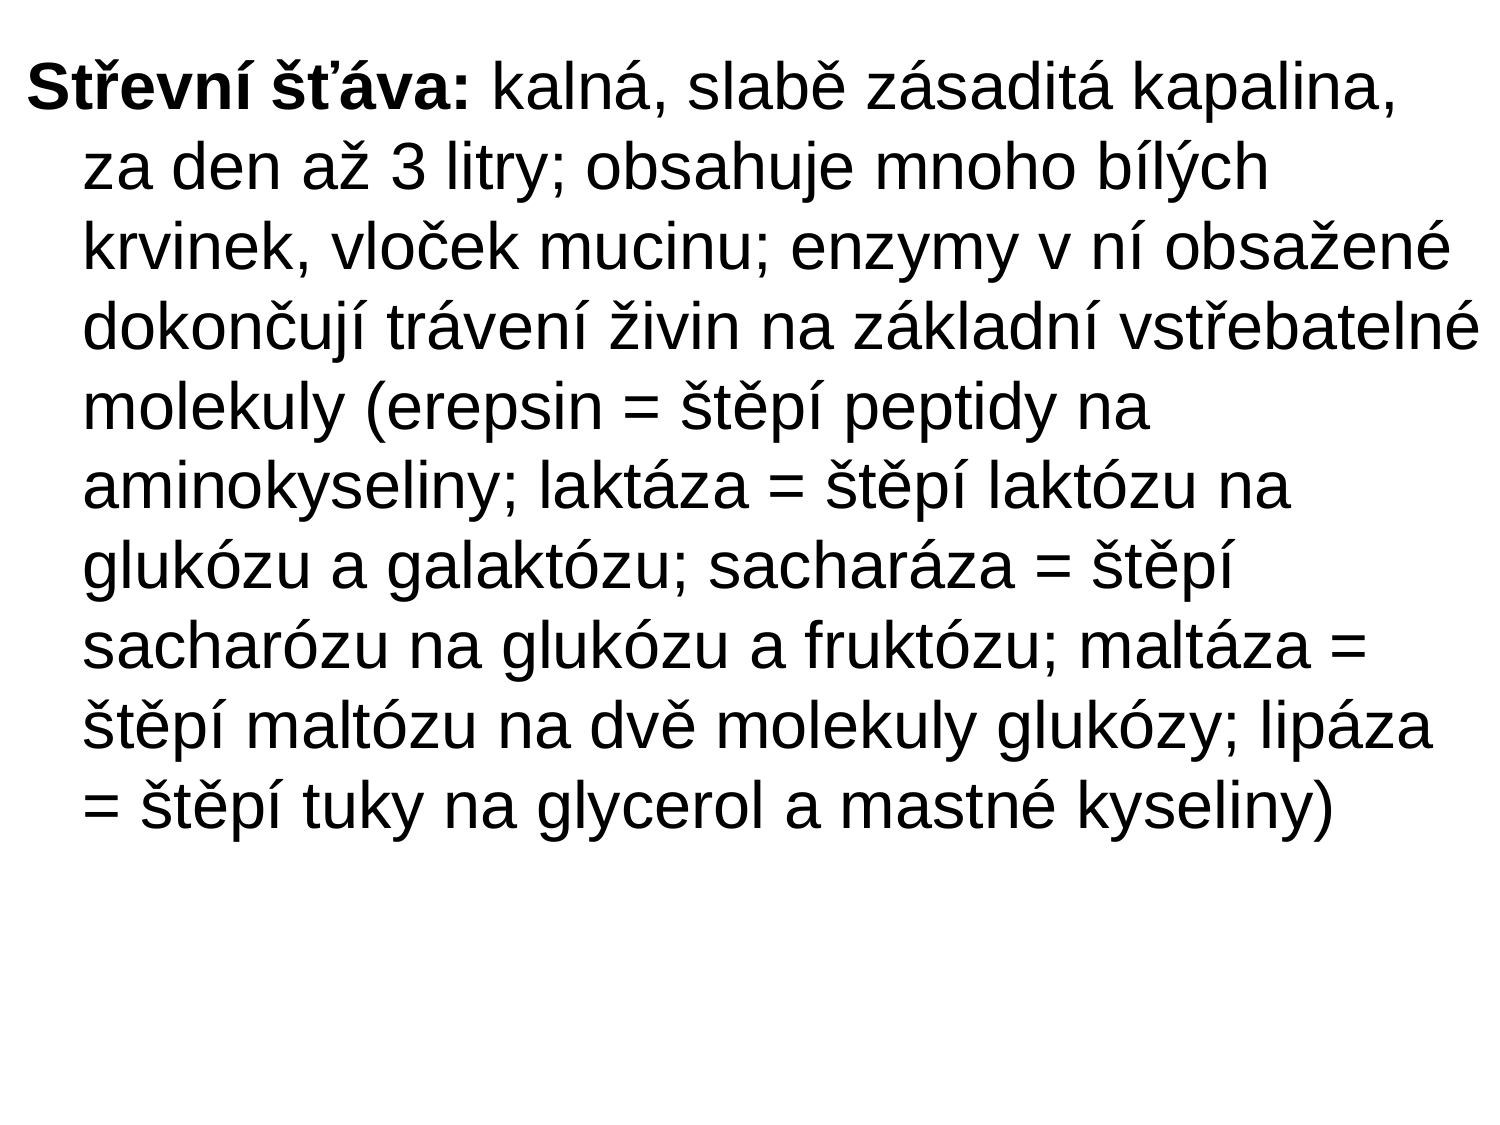

# Střevní šťáva: kalná, slabě zásaditá kapalina, za den až 3 litry; obsahuje mnoho bílých krvinek, vloček mucinu; enzymy v ní obsažené dokončují trávení živin na základní vstřebatelné molekuly (erepsin = štěpí peptidy na aminokyseliny; laktáza = štěpí laktózu na glukózu a galaktózu; sacharáza = štěpí sacharózu na glukózu a fruktózu; maltáza = štěpí maltózu na dvě molekuly glukózy; lipáza = štěpí tuky na glycerol a mastné kyseliny)